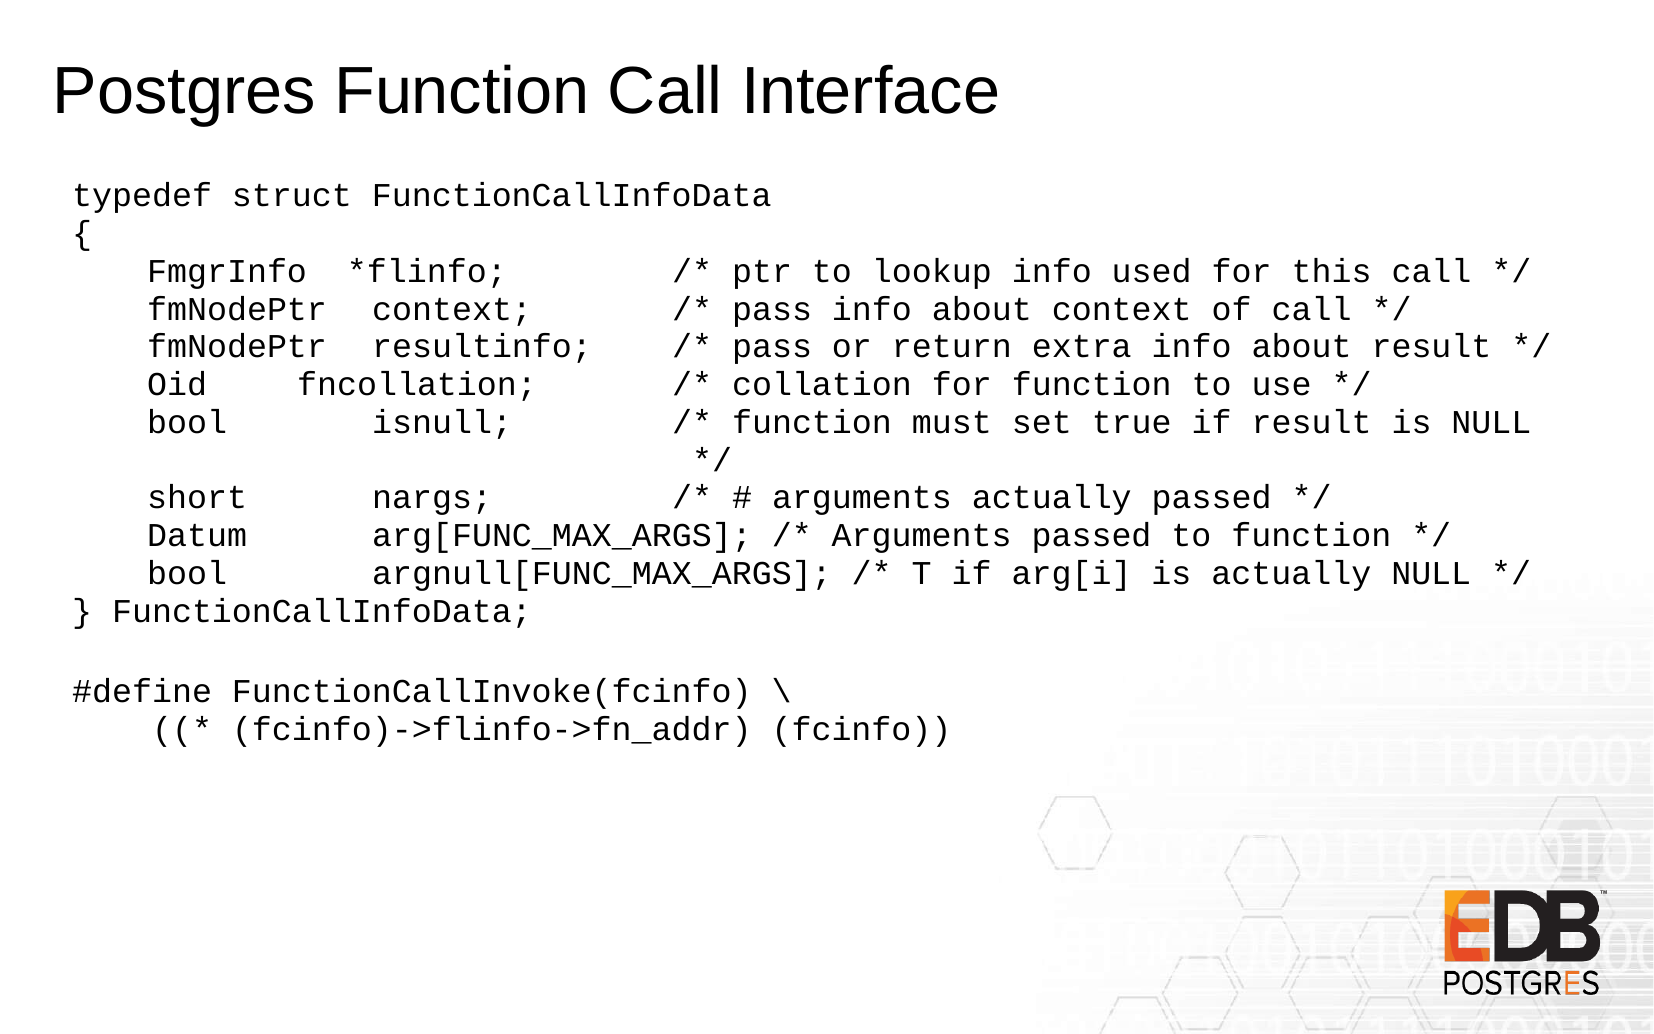

# Postgres Function Call Interface
typedef struct FunctionCallInfoData
{
	FmgrInfo *flinfo;			/* ptr to lookup info used for this call */
	fmNodePtr	context;		/* pass info about context of call */
	fmNodePtr	resultinfo;		/* pass or return extra info about result */
	Oid		fncollation;		/* collation for function to use */
	bool		isnull;			/* function must set true if result is NULL 								 */
	short		nargs;			/* # arguments actually passed */
	Datum		arg[FUNC_MAX_ARGS]; /* Arguments passed to function */
	bool		argnull[FUNC_MAX_ARGS]; /* T if arg[i] is actually NULL */
} FunctionCallInfoData;
#define FunctionCallInvoke(fcinfo) \
 ((* (fcinfo)->flinfo->fn_addr) (fcinfo))